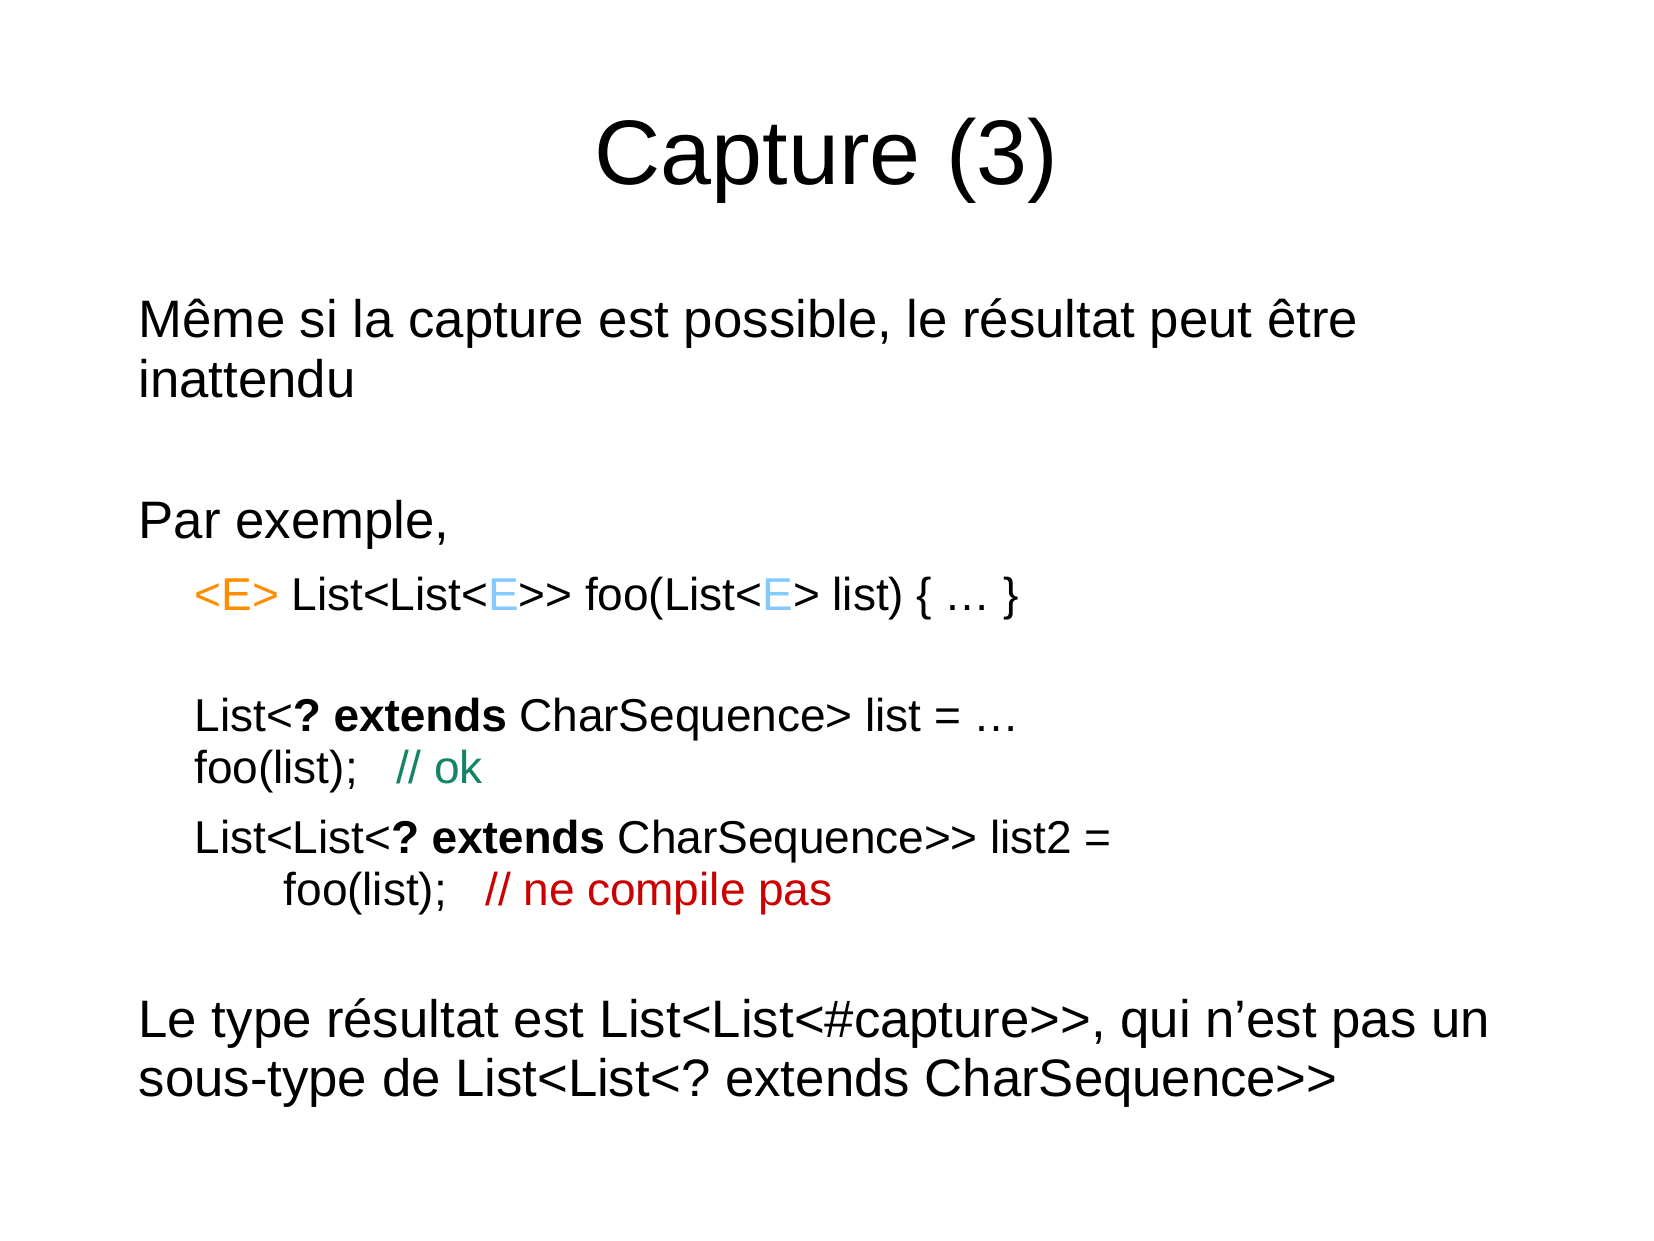

# Capture (3)
Même si la capture est possible, le résultat peut être inattendu
Par exemple,
<E> List<List<E>> foo(List<E> list) { … }
List<? extends CharSequence> list = …
foo(list); // ok
List<List<? extends CharSequence>> list2 =
 foo(list); // ne compile pas
Le type résultat est List<List<#capture>>, qui n’est pas un sous-type de List<List<? extends CharSequence>>